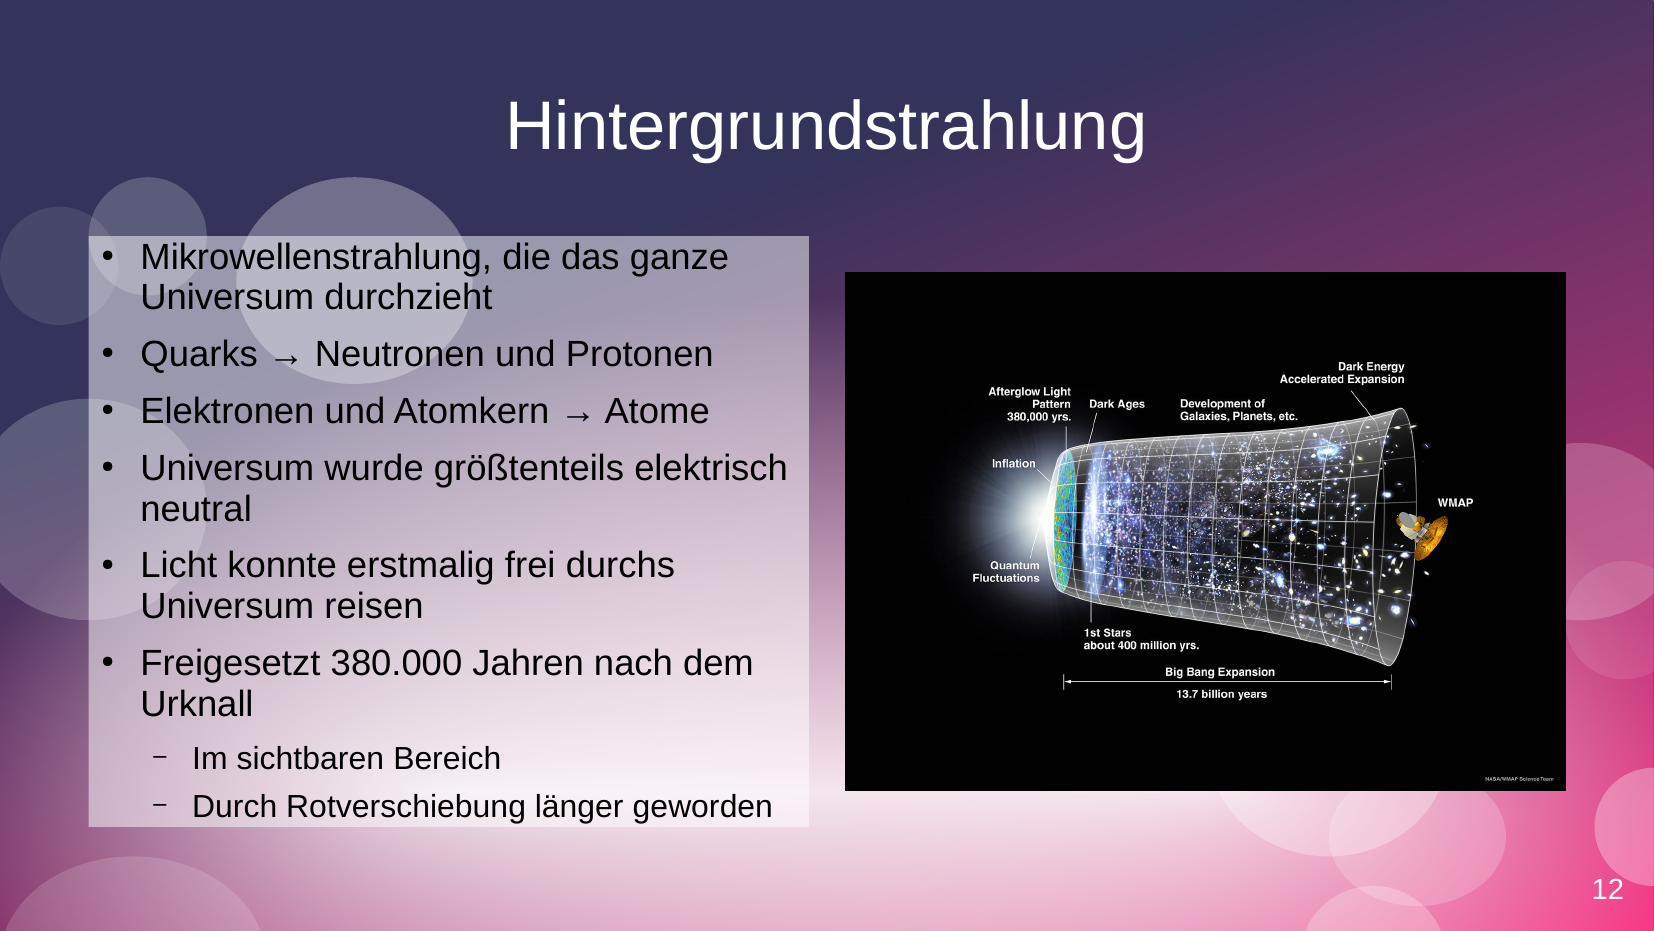

# Hintergrundstrahlung
Mikrowellenstrahlung, die das ganze Universum durchzieht
Quarks → Neutronen und Protonen
Elektronen und Atomkern → Atome
Universum wurde größtenteils elektrisch neutral
Licht konnte erstmalig frei durchs Universum reisen
Freigesetzt 380.000 Jahren nach dem Urknall
Im sichtbaren Bereich
Durch Rotverschiebung länger geworden